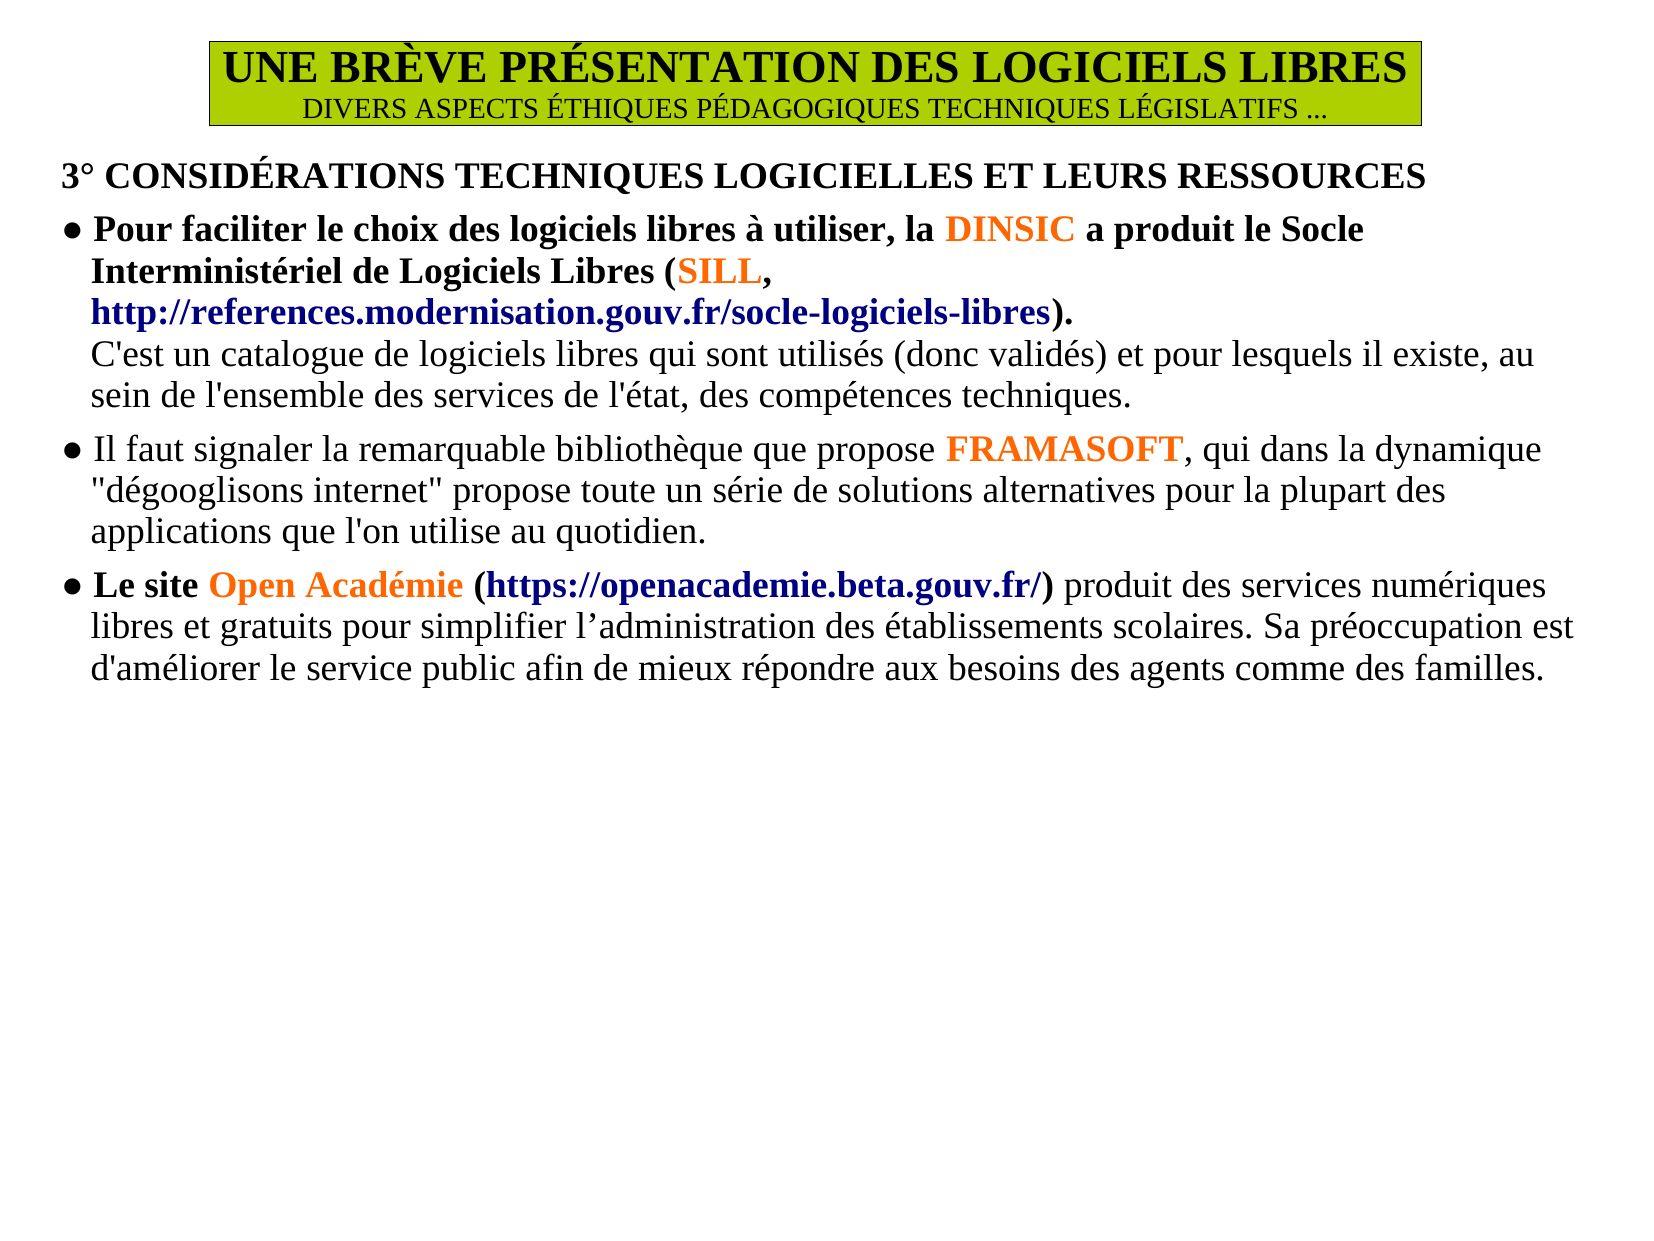

UNE BRÈVE PRÉSENTATION DES LOGICIELS LIBRES
DIVERS ASPECTS ÉTHIQUES PÉDAGOGIQUES TECHNIQUES LÉGISLATIFS ...
3° CONSIDÉRATIONS TECHNIQUES LOGICIELLES ET LEURS RESSOURCES
● Pour faciliter le choix des logiciels libres à utiliser, la DINSIC a produit le Socle Interministériel de Logiciels Libres (SILL, http://references.modernisation.gouv.fr/socle-logiciels-libres).
C'est un catalogue de logiciels libres qui sont utilisés (donc validés) et pour lesquels il existe, au sein de l'ensemble des services de l'état, des compétences techniques.
● Il faut signaler la remarquable bibliothèque que propose FRAMASOFT, qui dans la dynamique "dégooglisons internet" propose toute un série de solutions alternatives pour la plupart des applications que l'on utilise au quotidien.
● Le site Open Académie (https://openacademie.beta.gouv.fr/) produit des services numériques libres et gratuits pour simplifier l’administration des établissements scolaires. Sa préoccupation est d'améliorer le service public afin de mieux répondre aux besoins des agents comme des familles.